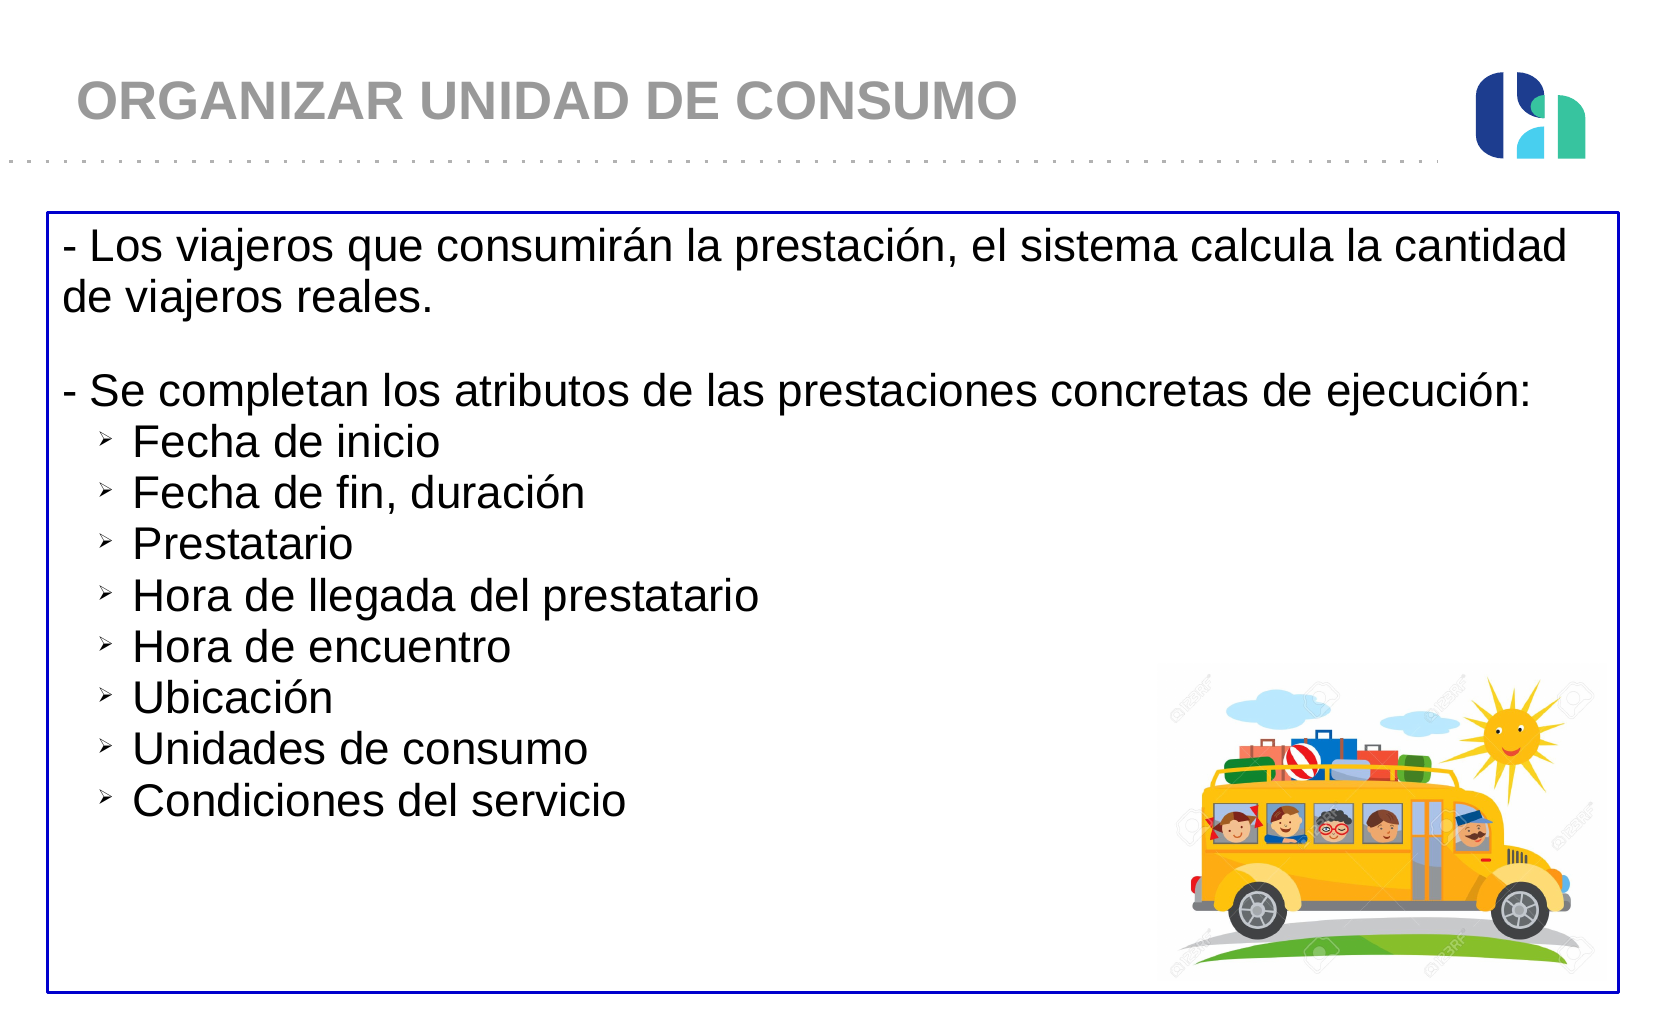

ORGANIZAR UNIDAD DE CONSUMO
- Los viajeros que consumirán la prestación, el sistema calcula la cantidad de viajeros reales.
- Se completan los atributos de las prestaciones concretas de ejecución:
Fecha de inicio
Fecha de fin, duración
Prestatario
Hora de llegada del prestatario
Hora de encuentro
Ubicación
Unidades de consumo
Condiciones del servicio